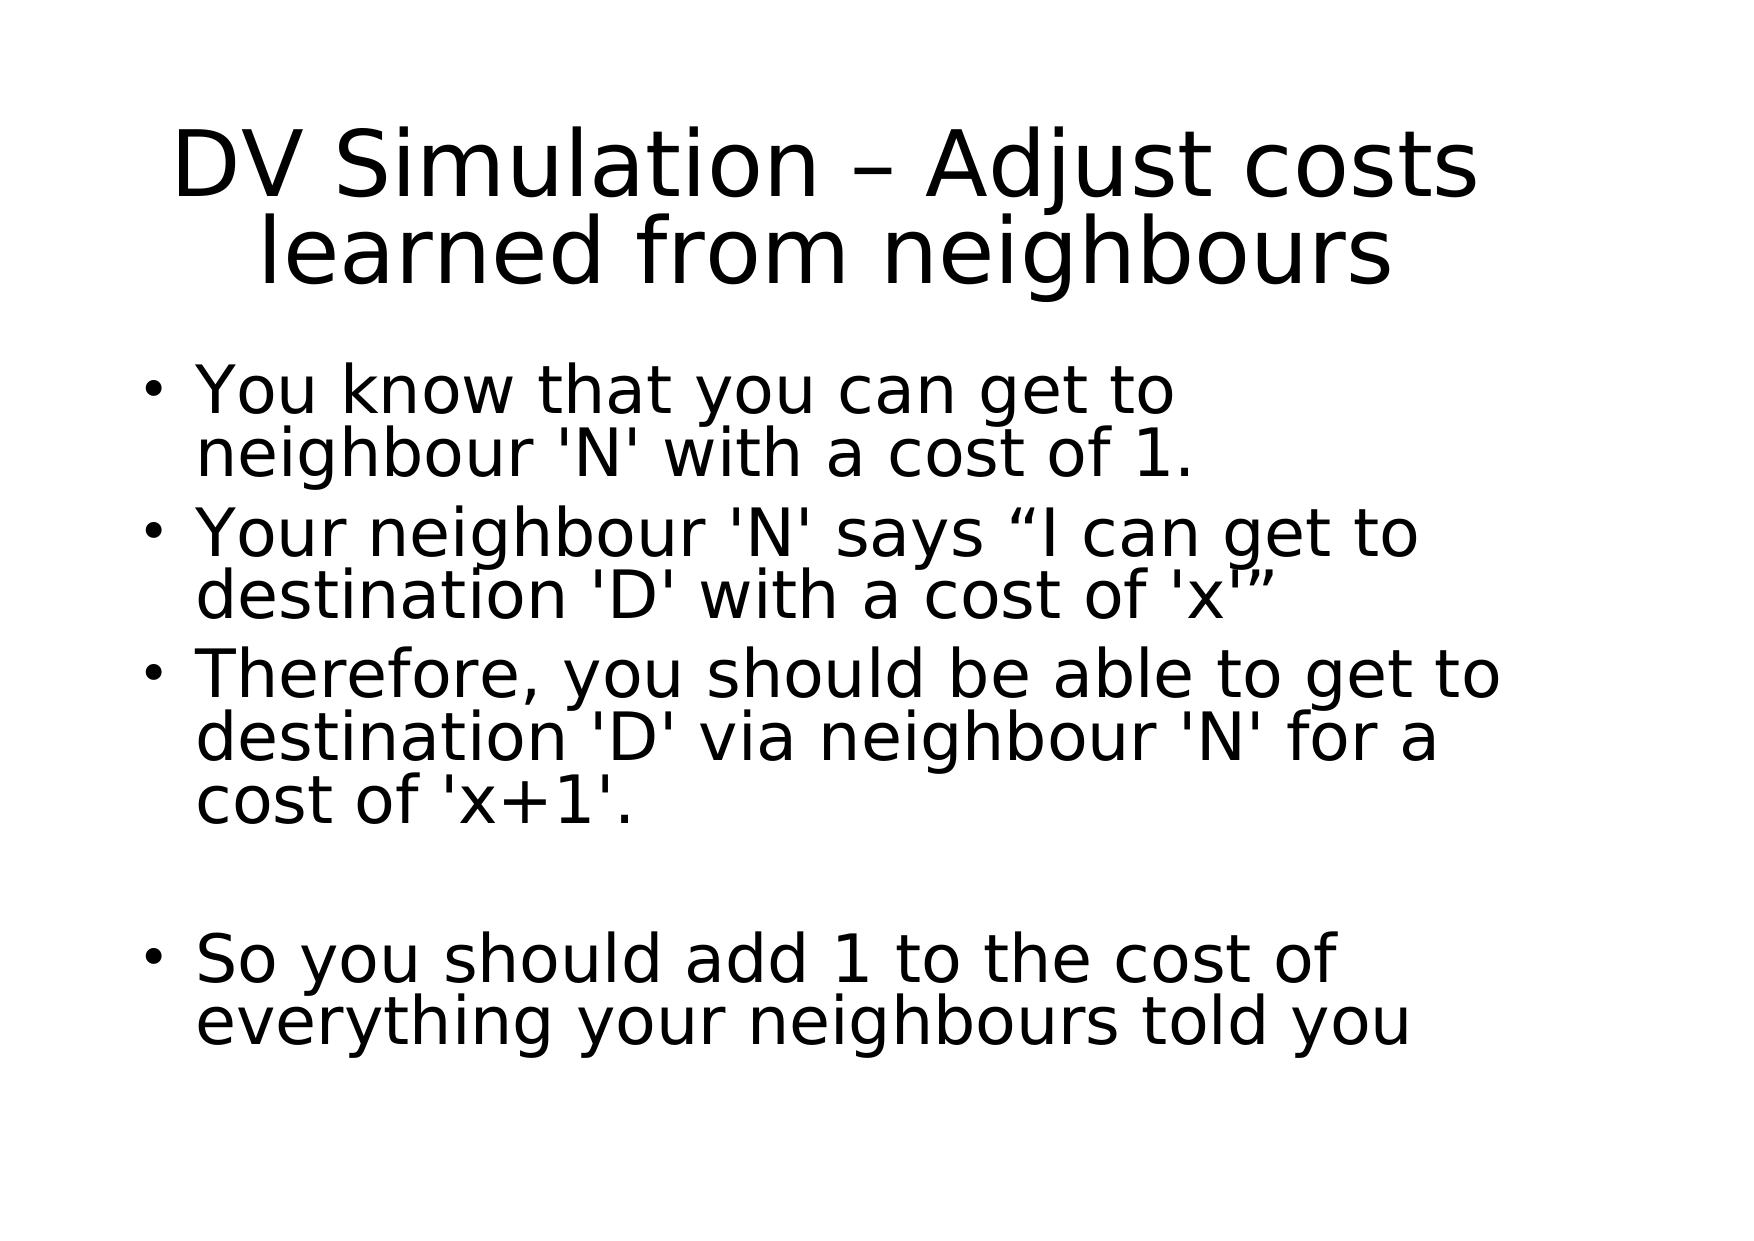

# DV Simulation – Adjust costs learned from neighbours
You know that you can get to neighbour 'N' with a cost of 1.
Your neighbour 'N' says “I can get to destination 'D' with a cost of 'x'”
Therefore, you should be able to get to destination 'D' via neighbour 'N' for a cost of 'x+1'.
So you should add 1 to the cost of everything your neighbours told you